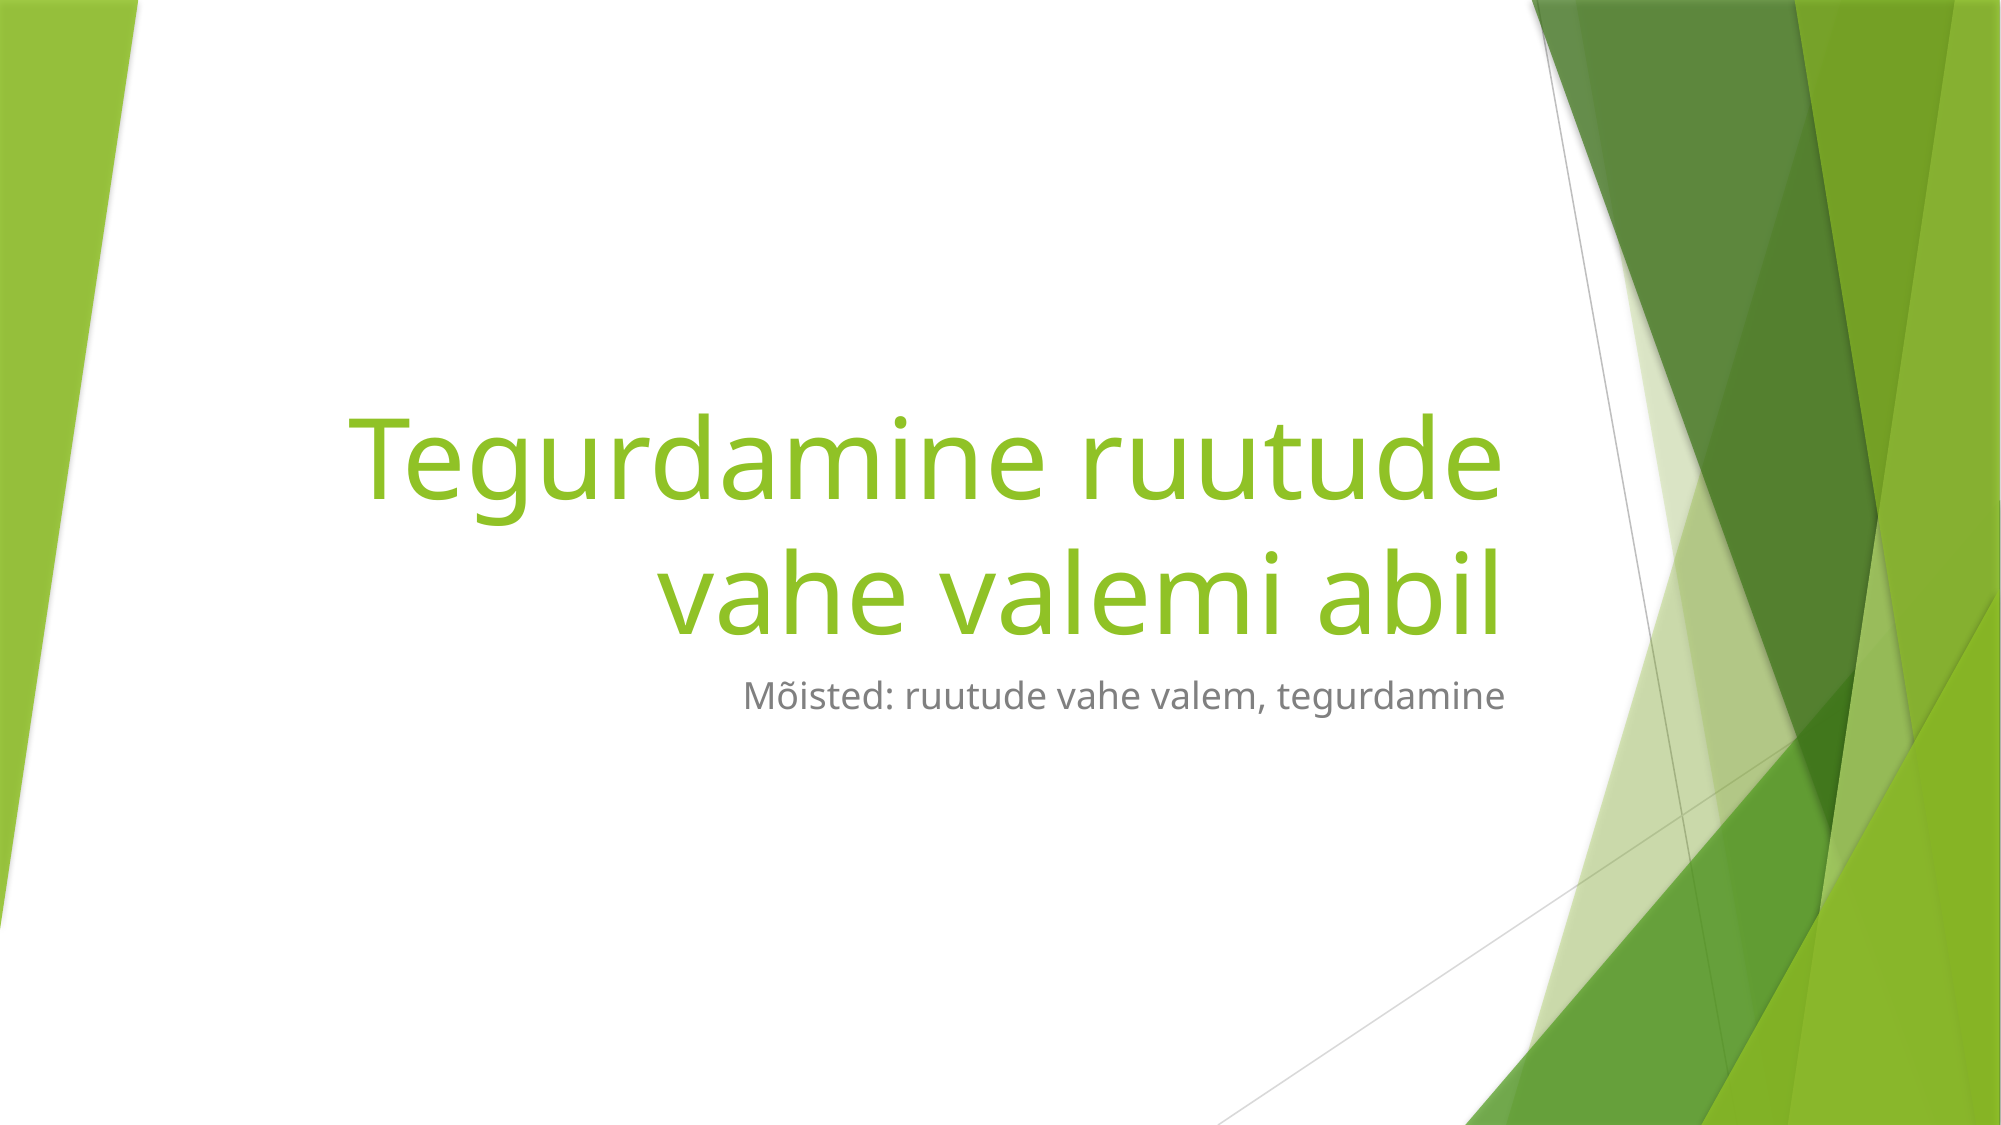

# Tegurdamine ruutude vahe valemi abil
Mõisted: ruutude vahe valem, tegurdamine